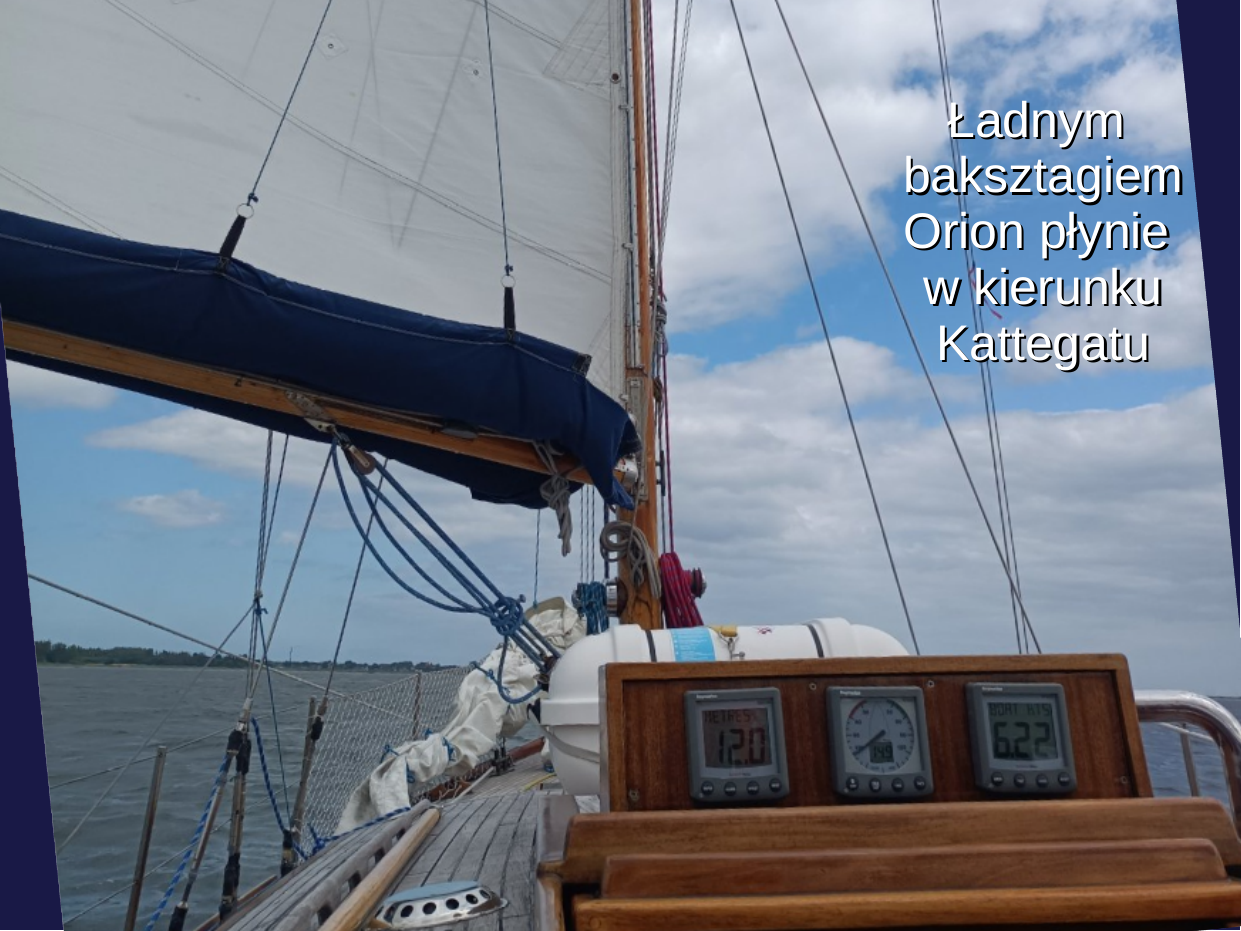

Ładnym
 baksztagiem
Orion płynie
 w kierunku
 Kattegatu